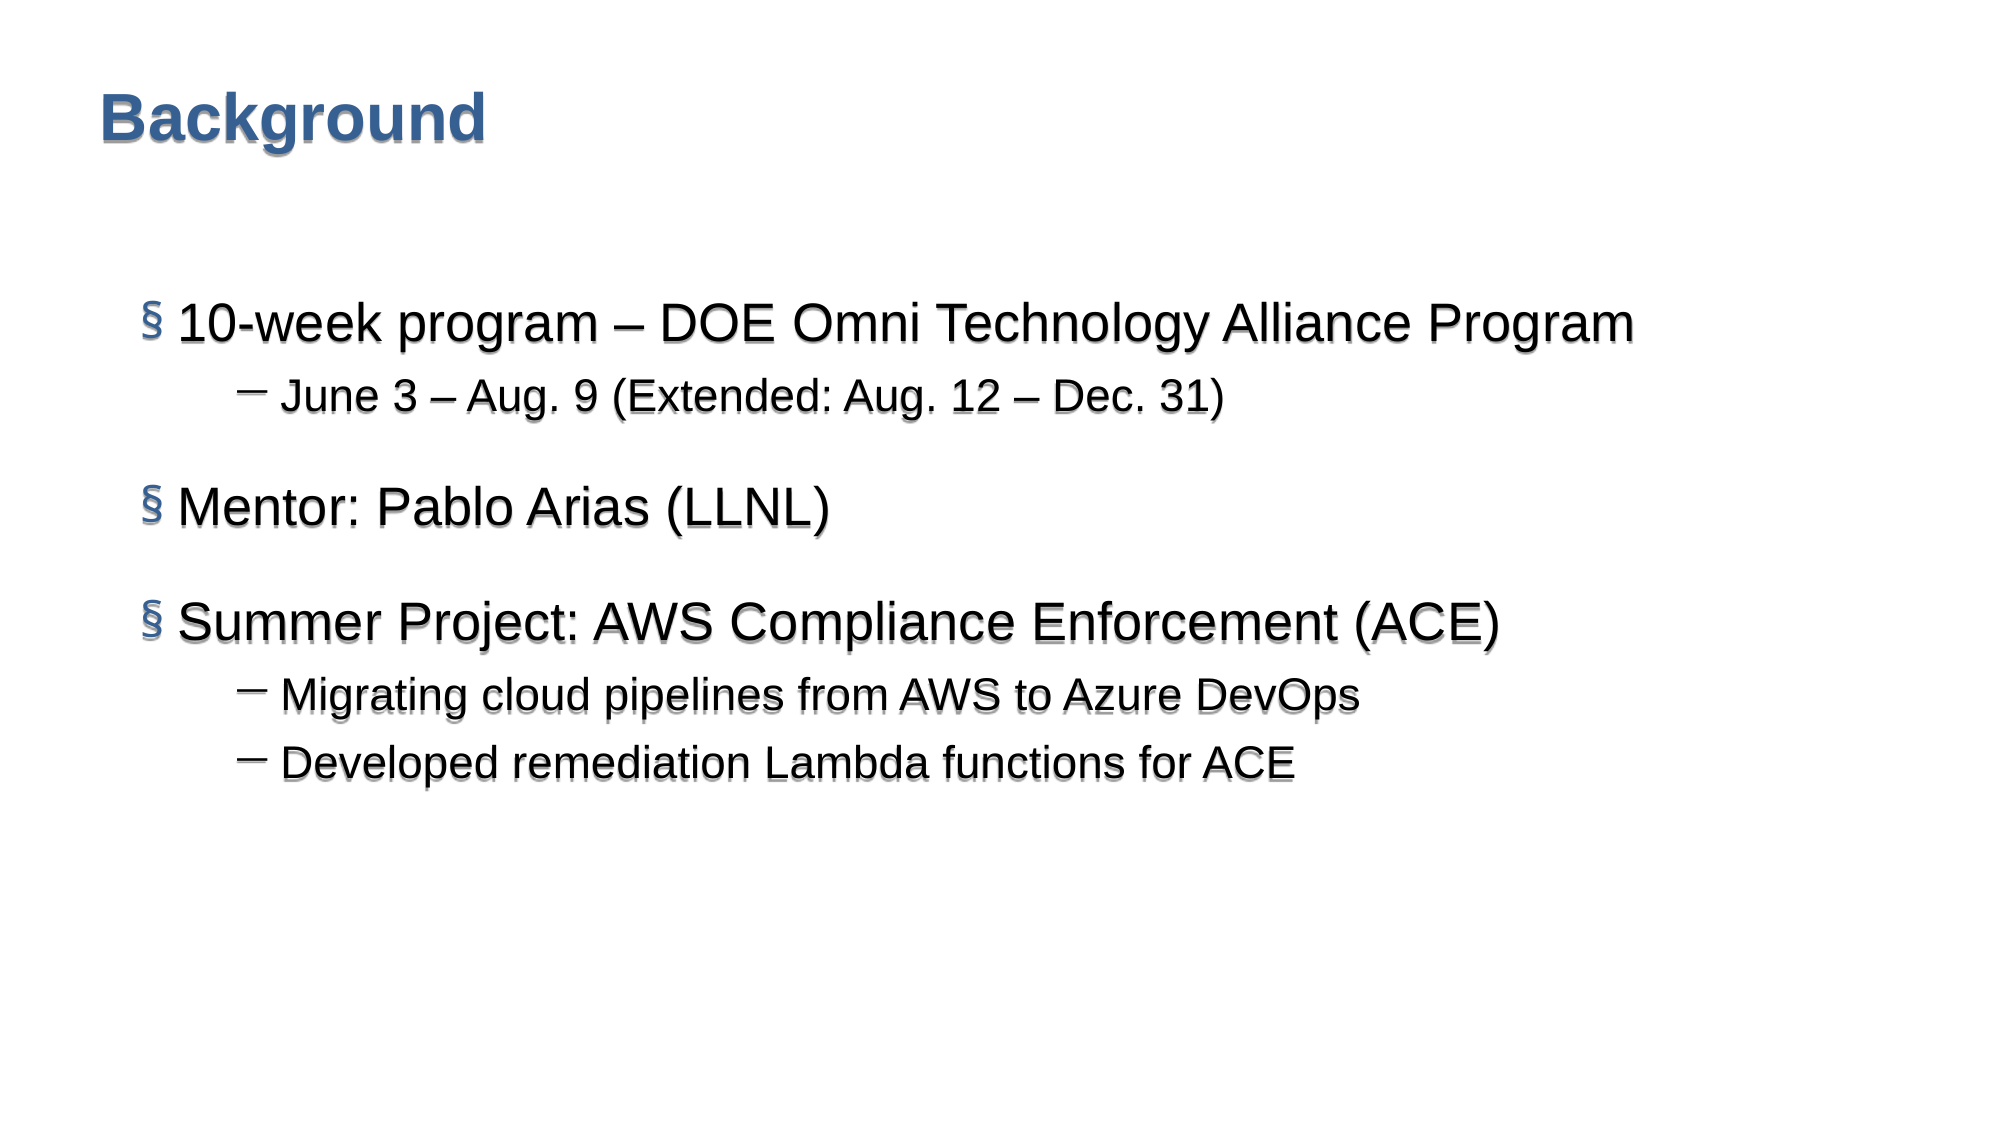

# Background
10-week program – DOE Omni Technology Alliance Program
June 3 – Aug. 9 (Extended: Aug. 12 – Dec. 31)
Mentor: Pablo Arias (LLNL)
Summer Project: AWS Compliance Enforcement (ACE)
Migrating cloud pipelines from AWS to Azure DevOps
Developed remediation Lambda functions for ACE